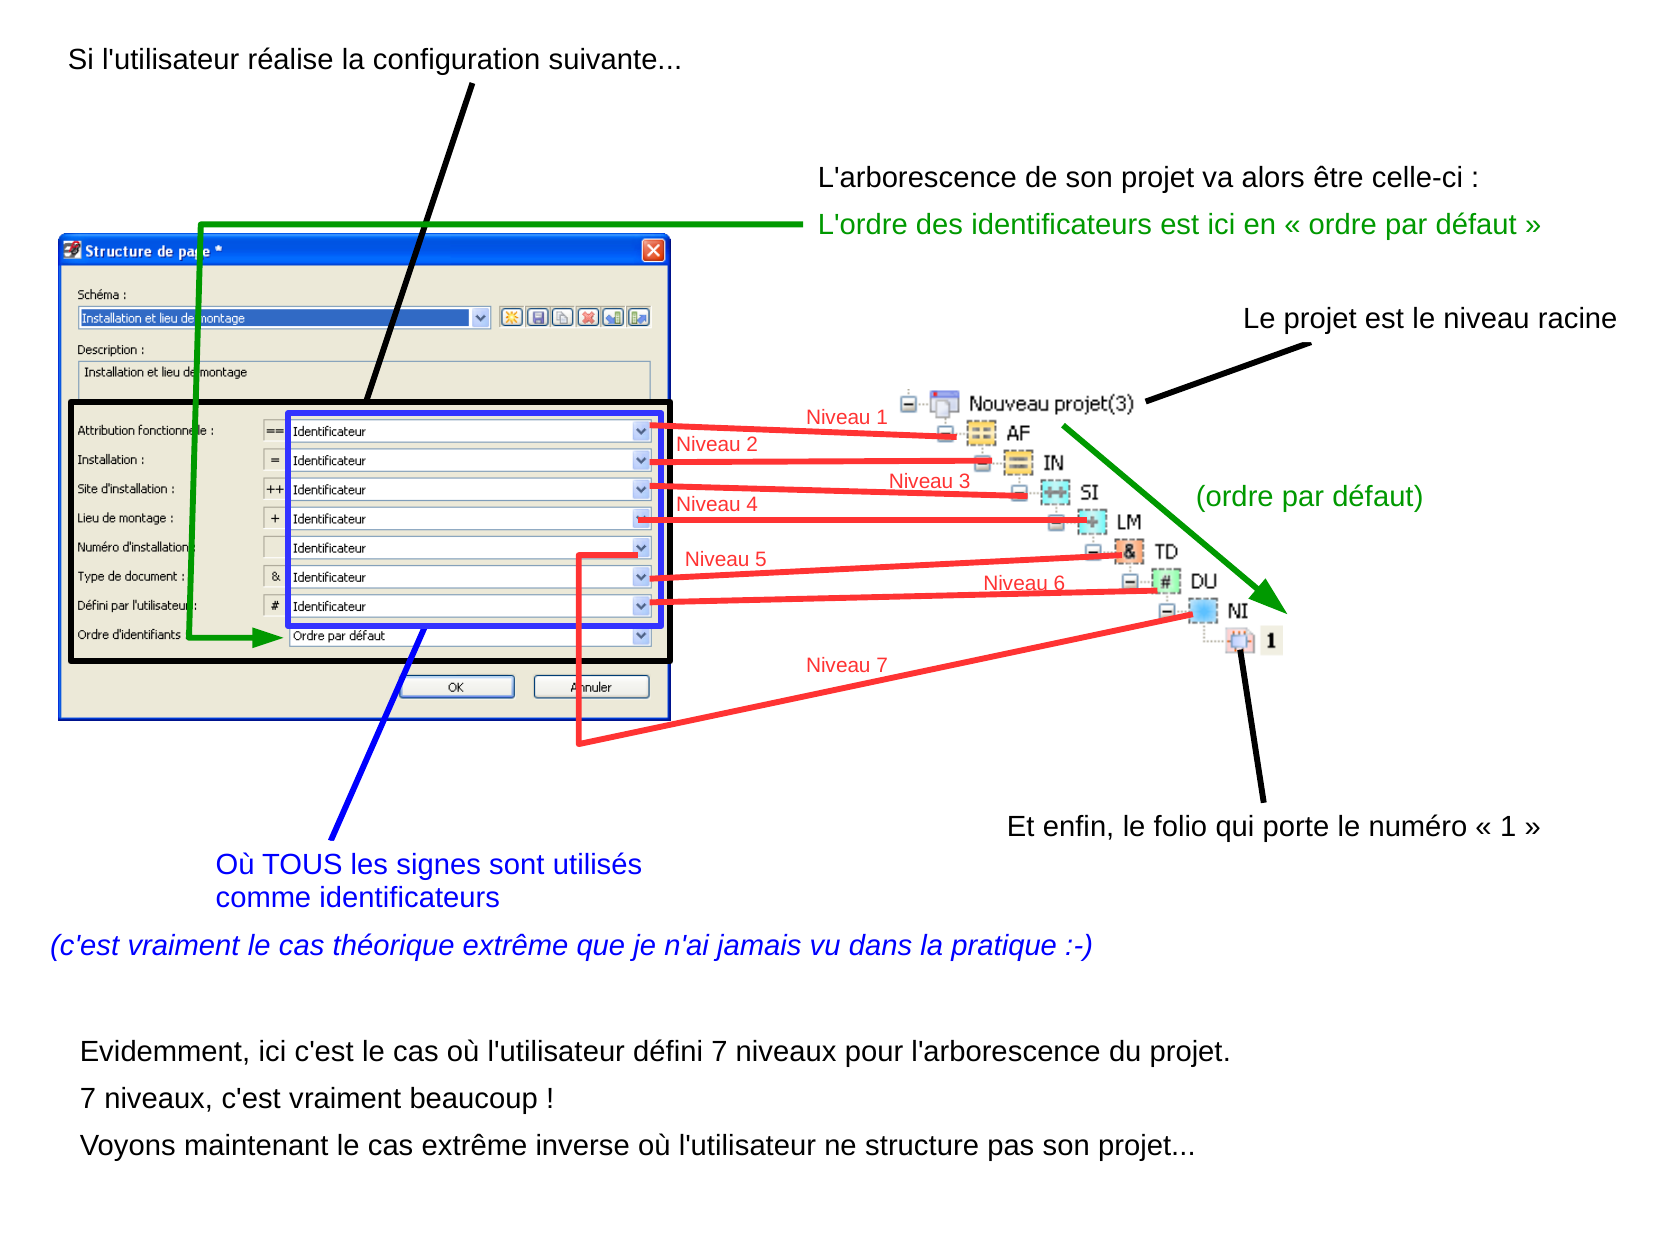

Si l'utilisateur réalise la configuration suivante...
L'arborescence de son projet va alors être celle-ci :
L'ordre des identificateurs est ici en « ordre par défaut »
Le projet est le niveau racine
Niveau 1
Niveau 2
Niveau 3
(ordre par défaut)
Niveau 4
Niveau 5
Niveau 6
Niveau 7
Et enfin, le folio qui porte le numéro « 1 »
Où TOUS les signes sont utilisés comme identificateurs
(c'est vraiment le cas théorique extrême que je n'ai jamais vu dans la pratique :-)
Evidemment, ici c'est le cas où l'utilisateur défini 7 niveaux pour l'arborescence du projet.
7 niveaux, c'est vraiment beaucoup !
Voyons maintenant le cas extrême inverse où l'utilisateur ne structure pas son projet...